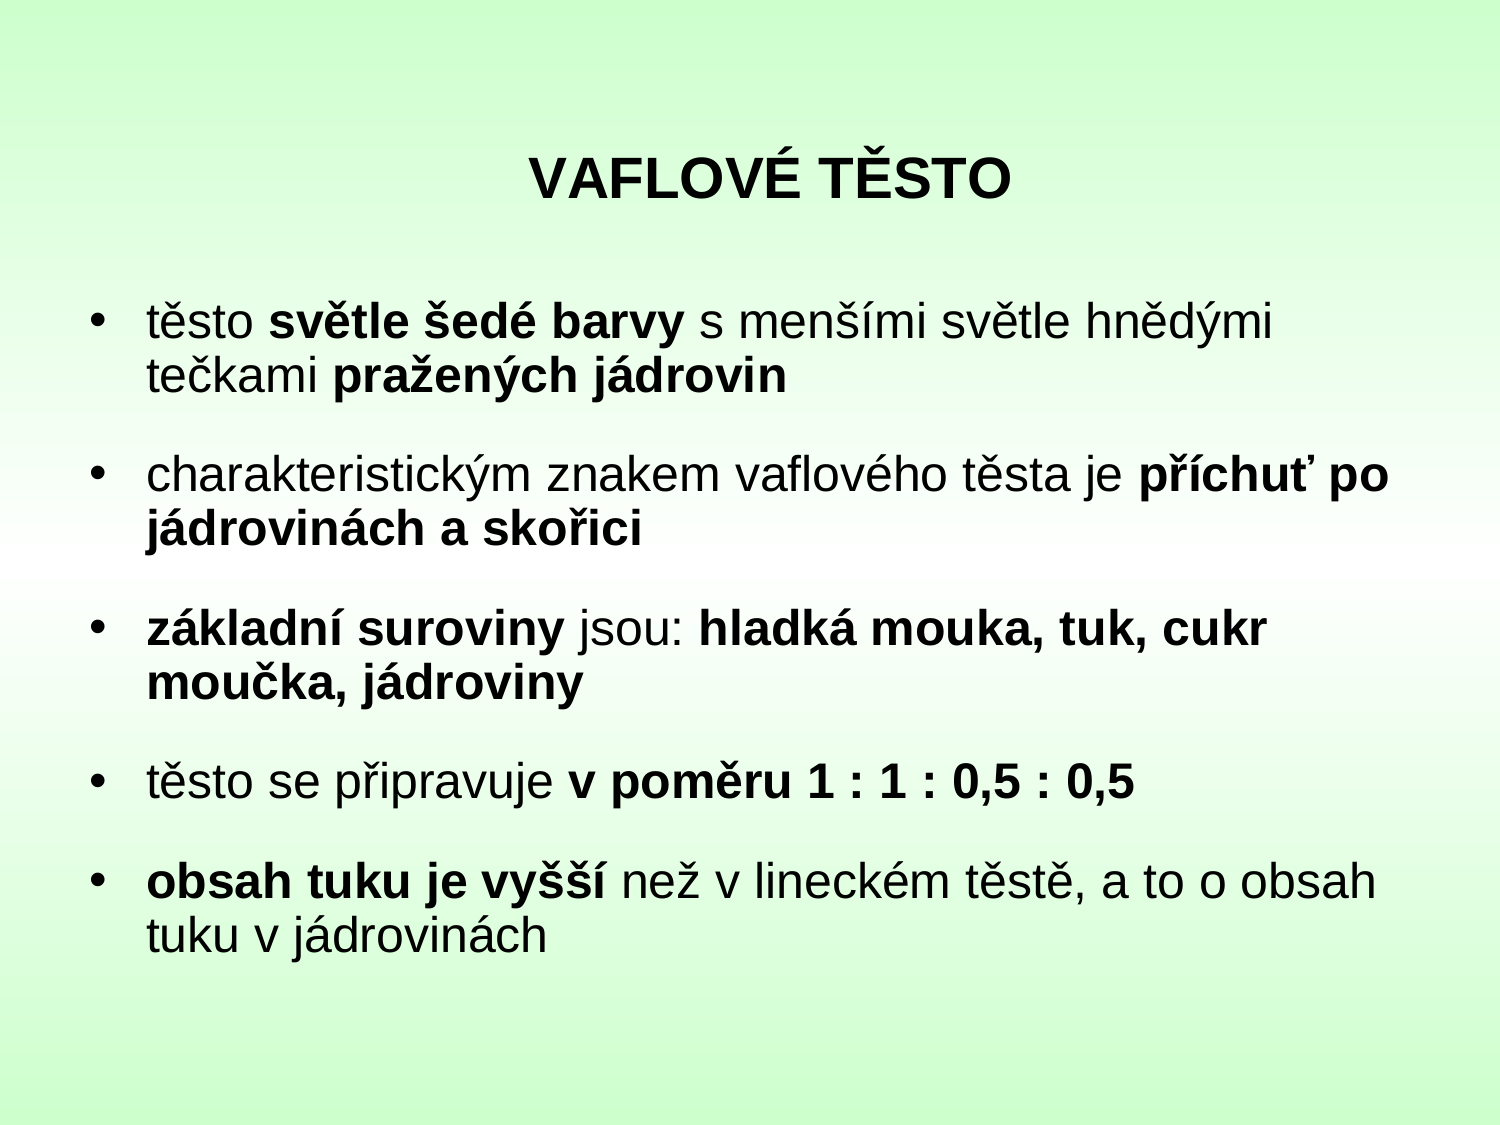

# VAFLOVÉ TĚSTO
těsto světle šedé barvy s menšími světle hnědými tečkami pražených jádrovin
charakteristickým znakem vaflového těsta je příchuť po jádrovinách a skořici
základní suroviny jsou: hladká mouka, tuk, cukr moučka, jádroviny
těsto se připravuje v poměru 1 : 1 : 0,5 : 0,5
obsah tuku je vyšší než v lineckém těstě, a to o obsah tuku v jádrovinách